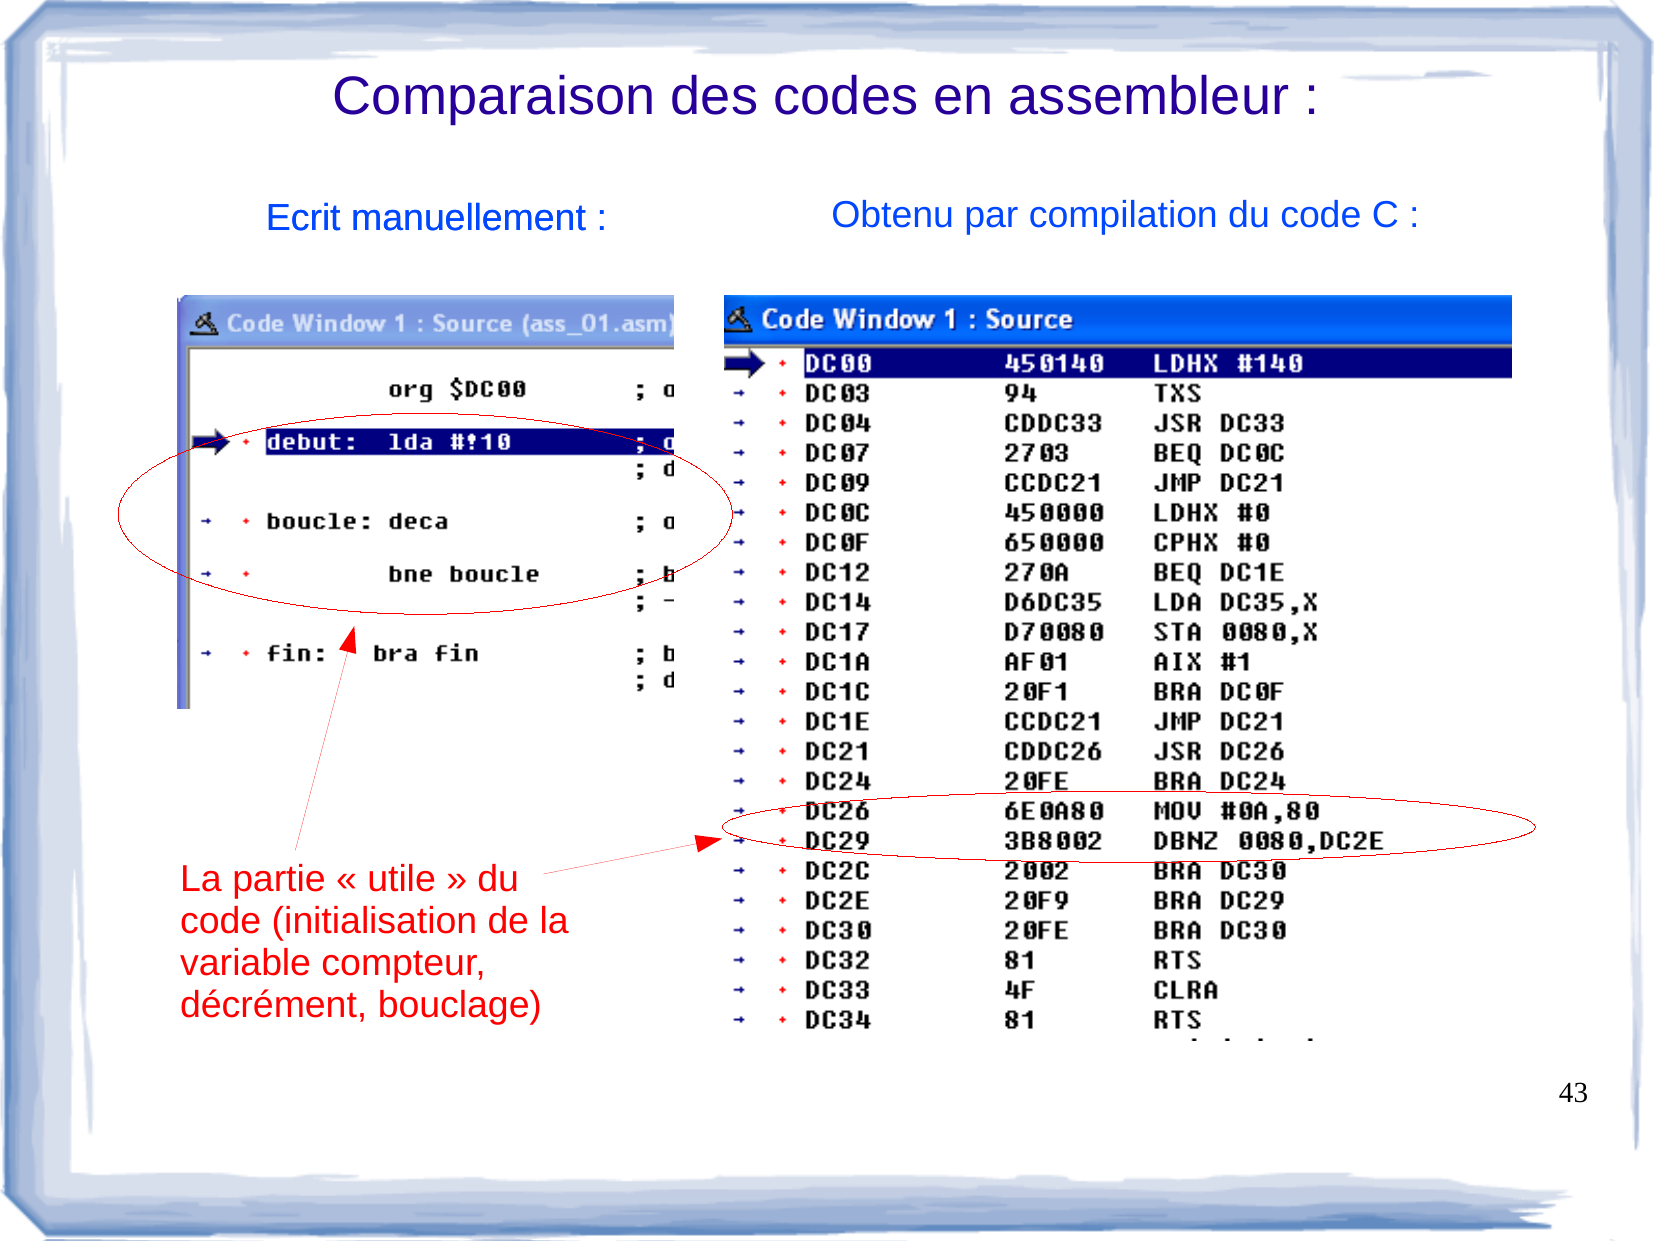

# Comparaison des codes en assembleur :
 Obtenu par compilation du code C :
 Ecrit manuellement :
 Ecrit manuellement :
La partie « utile » du code (initialisation de la variable compteur, décrément, bouclage)
43